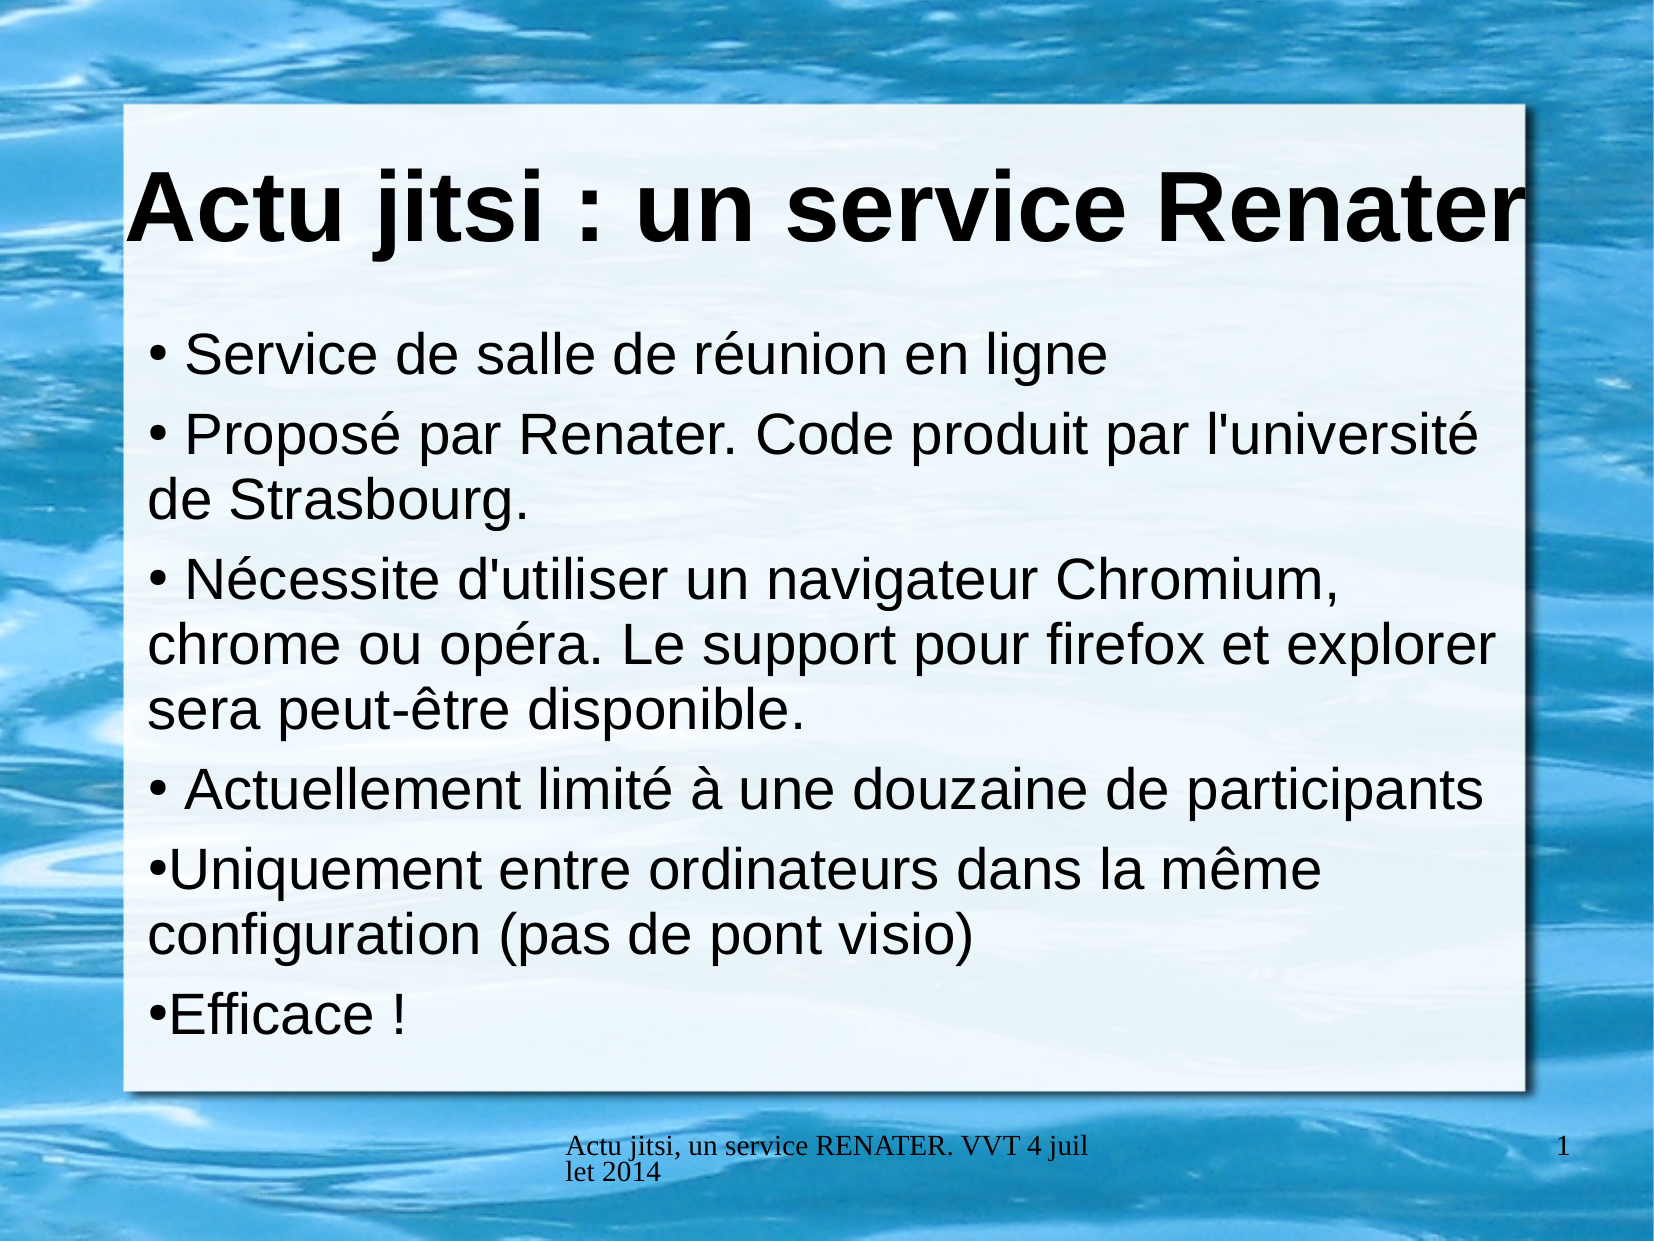

# Actu jitsi : un service Renater
 Service de salle de réunion en ligne
 Proposé par Renater. Code produit par l'université de Strasbourg.
 Nécessite d'utiliser un navigateur Chromium, chrome ou opéra. Le support pour firefox et explorer sera peut-être disponible.
 Actuellement limité à une douzaine de participants
Uniquement entre ordinateurs dans la même configuration (pas de pont visio)
Efficace !
Actu jitsi, un service RENATER. VVT 4 juillet 2014
1